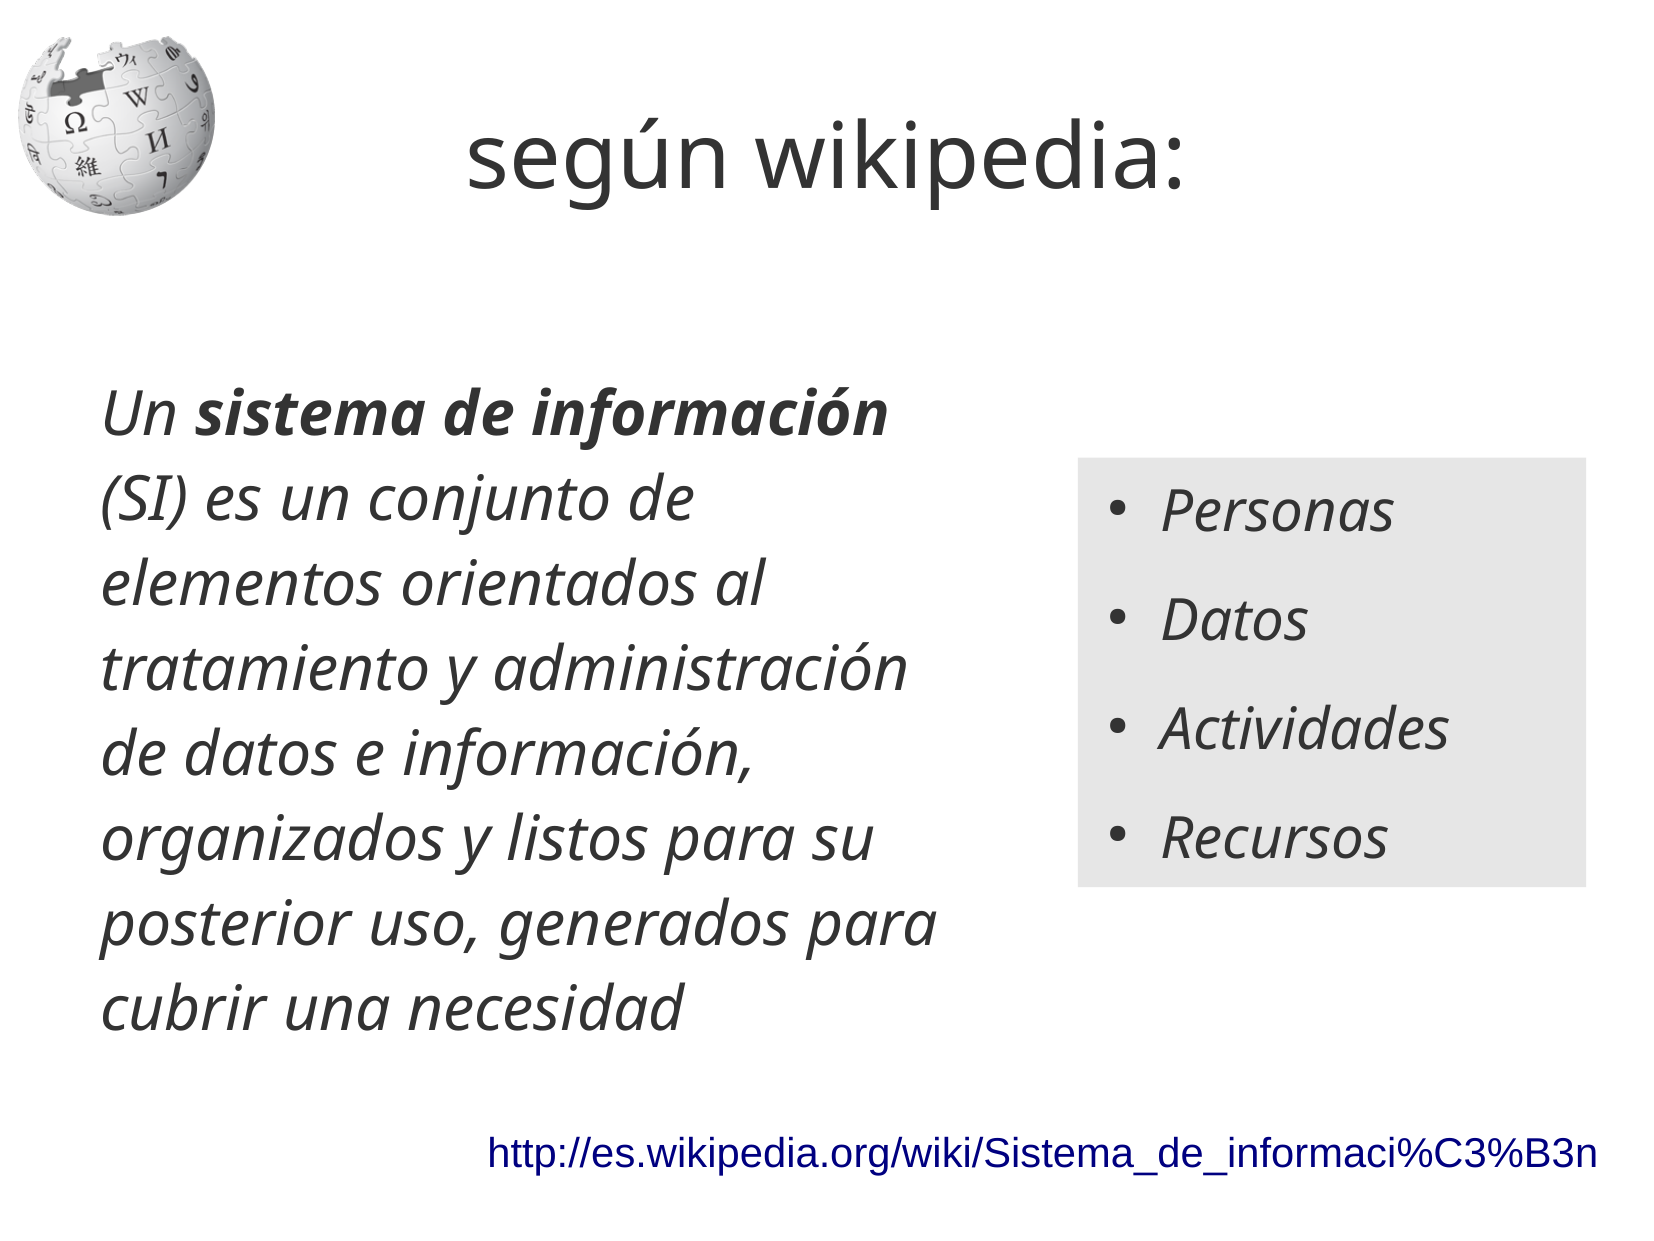

# según wikipedia:
Un sistema de información (SI) es un conjunto de elementos orientados al tratamiento y administración de datos e información, organizados y listos para su posterior uso, generados para cubrir una necesidad
Personas
Datos
Actividades
Recursos
http://es.wikipedia.org/wiki/Sistema_de_informaci%C3%B3n